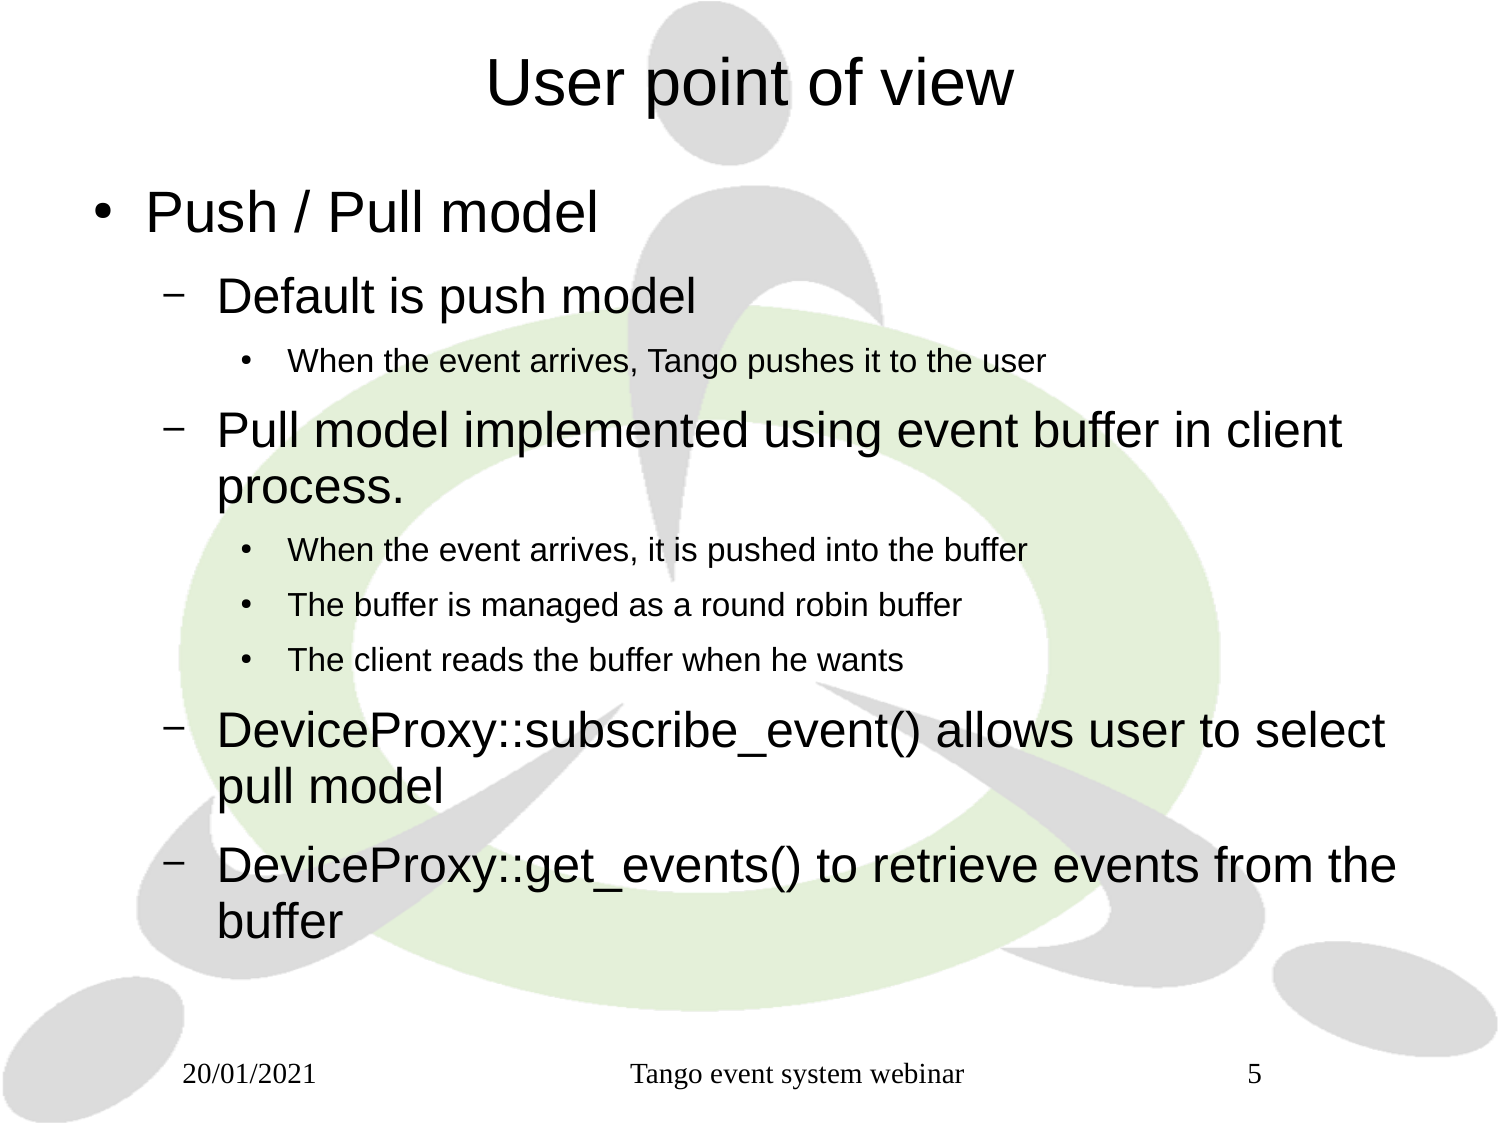

# User point of view
Push / Pull model
Default is push model
When the event arrives, Tango pushes it to the user
Pull model implemented using event buffer in client process.
When the event arrives, it is pushed into the buffer
The buffer is managed as a round robin buffer
The client reads the buffer when he wants
DeviceProxy::subscribe_event() allows user to select pull model
DeviceProxy::get_events() to retrieve events from the buffer
20/01/2021
Tango event system webinar
5